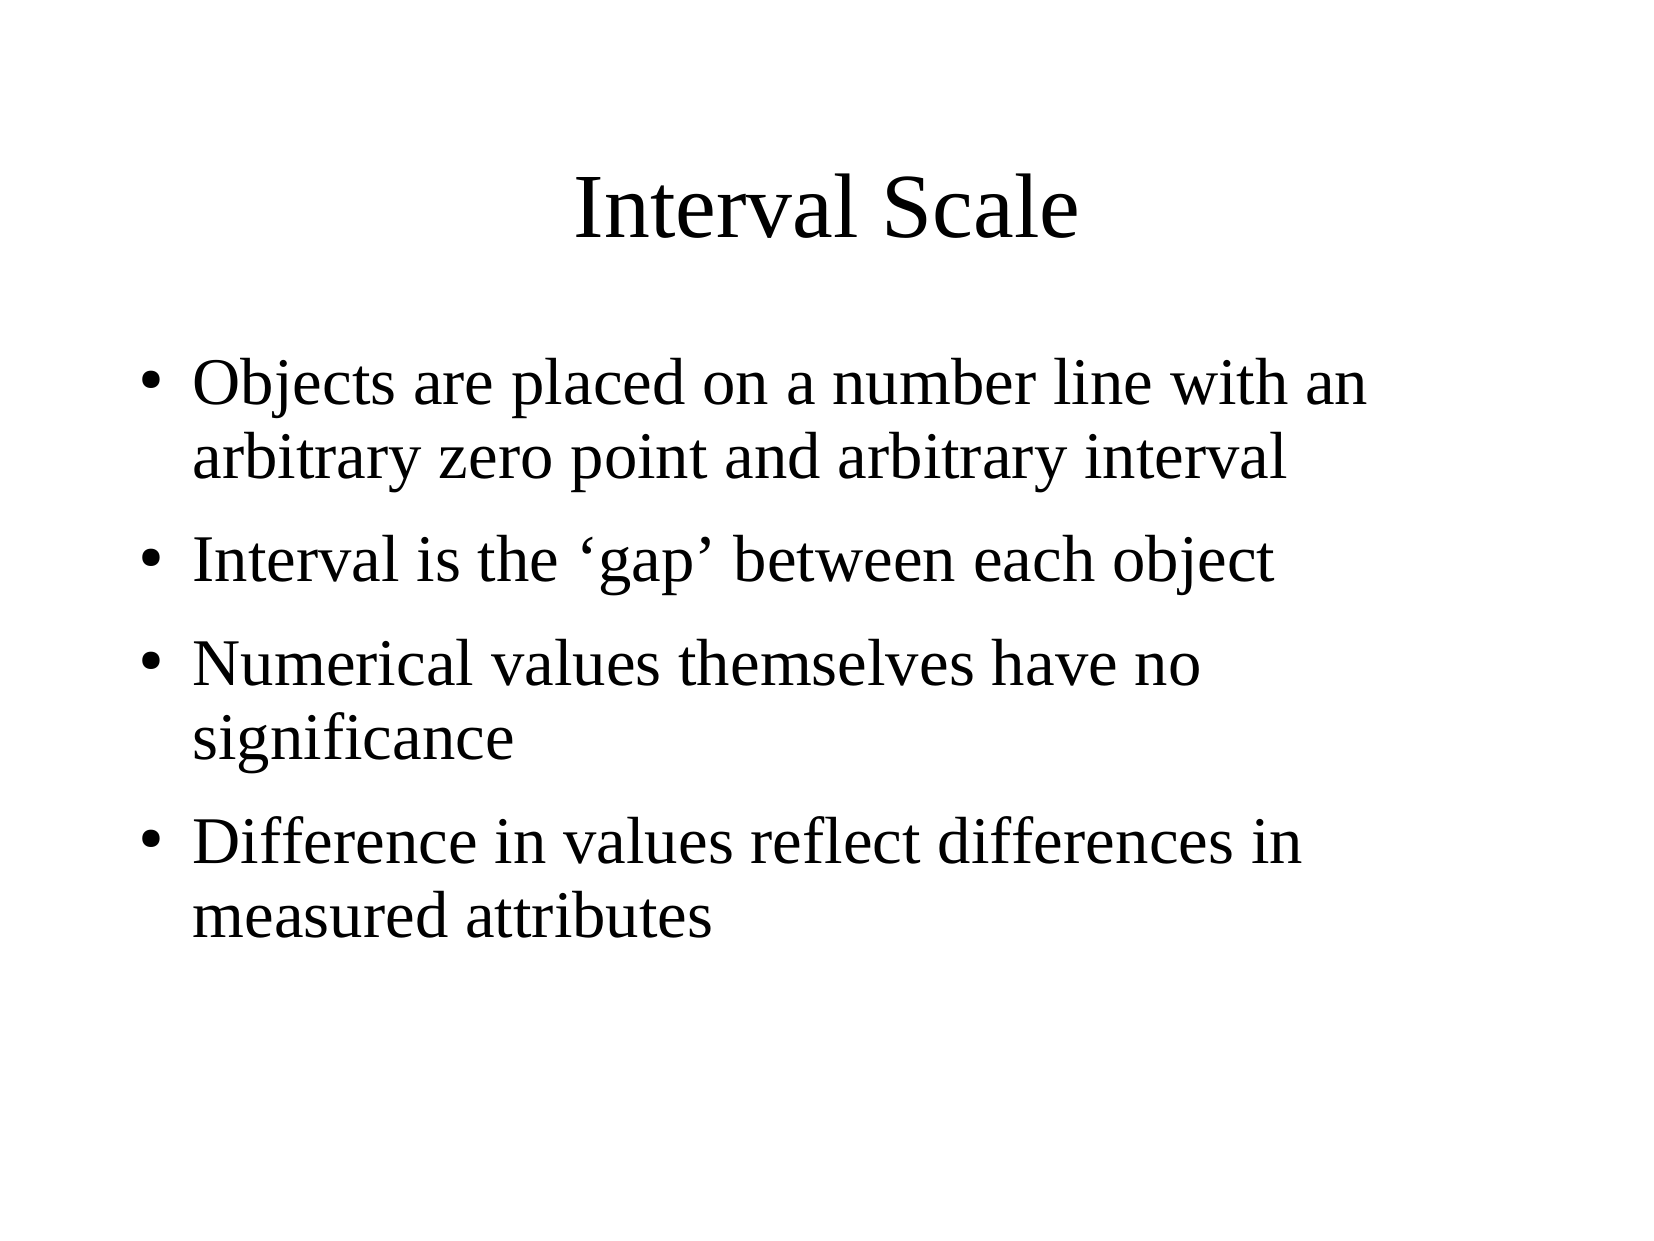

# Interval Scale
Objects are placed on a number line with an arbitrary zero point and arbitrary interval
Interval is the ‘gap’ between each object
Numerical values themselves have no significance
Difference in values reflect differences in measured attributes